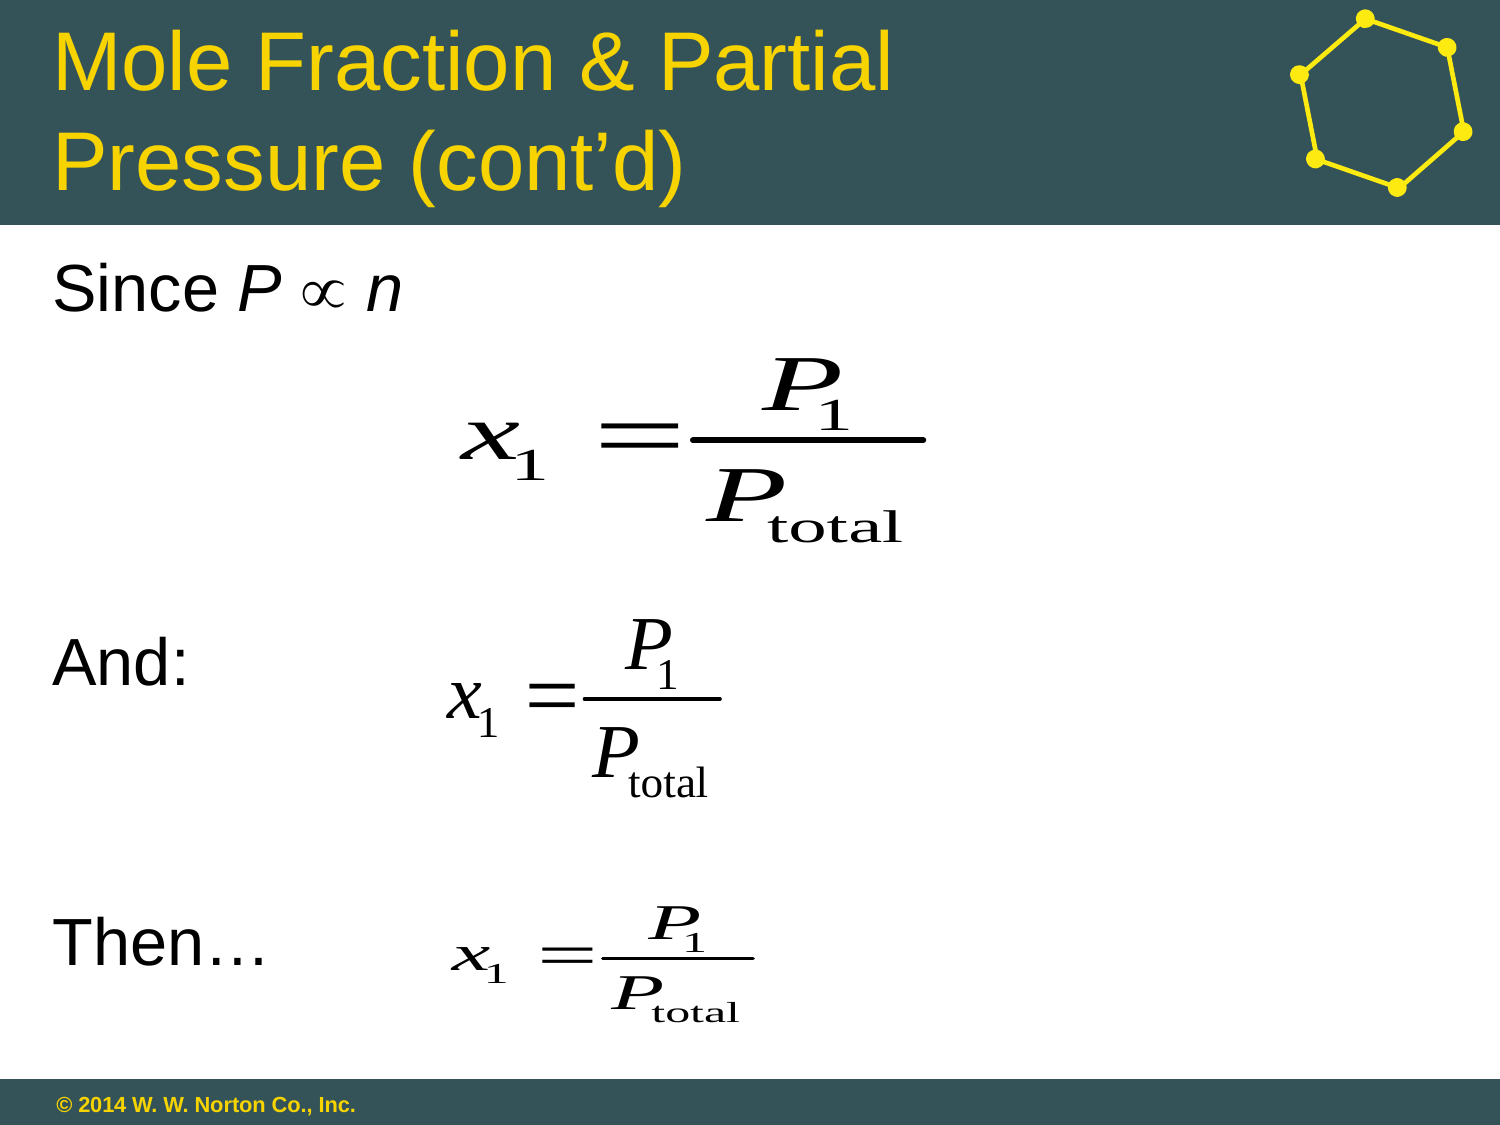

Mole Fraction & Partial Pressure (cont’d)
# Since P  n
And:
Then…